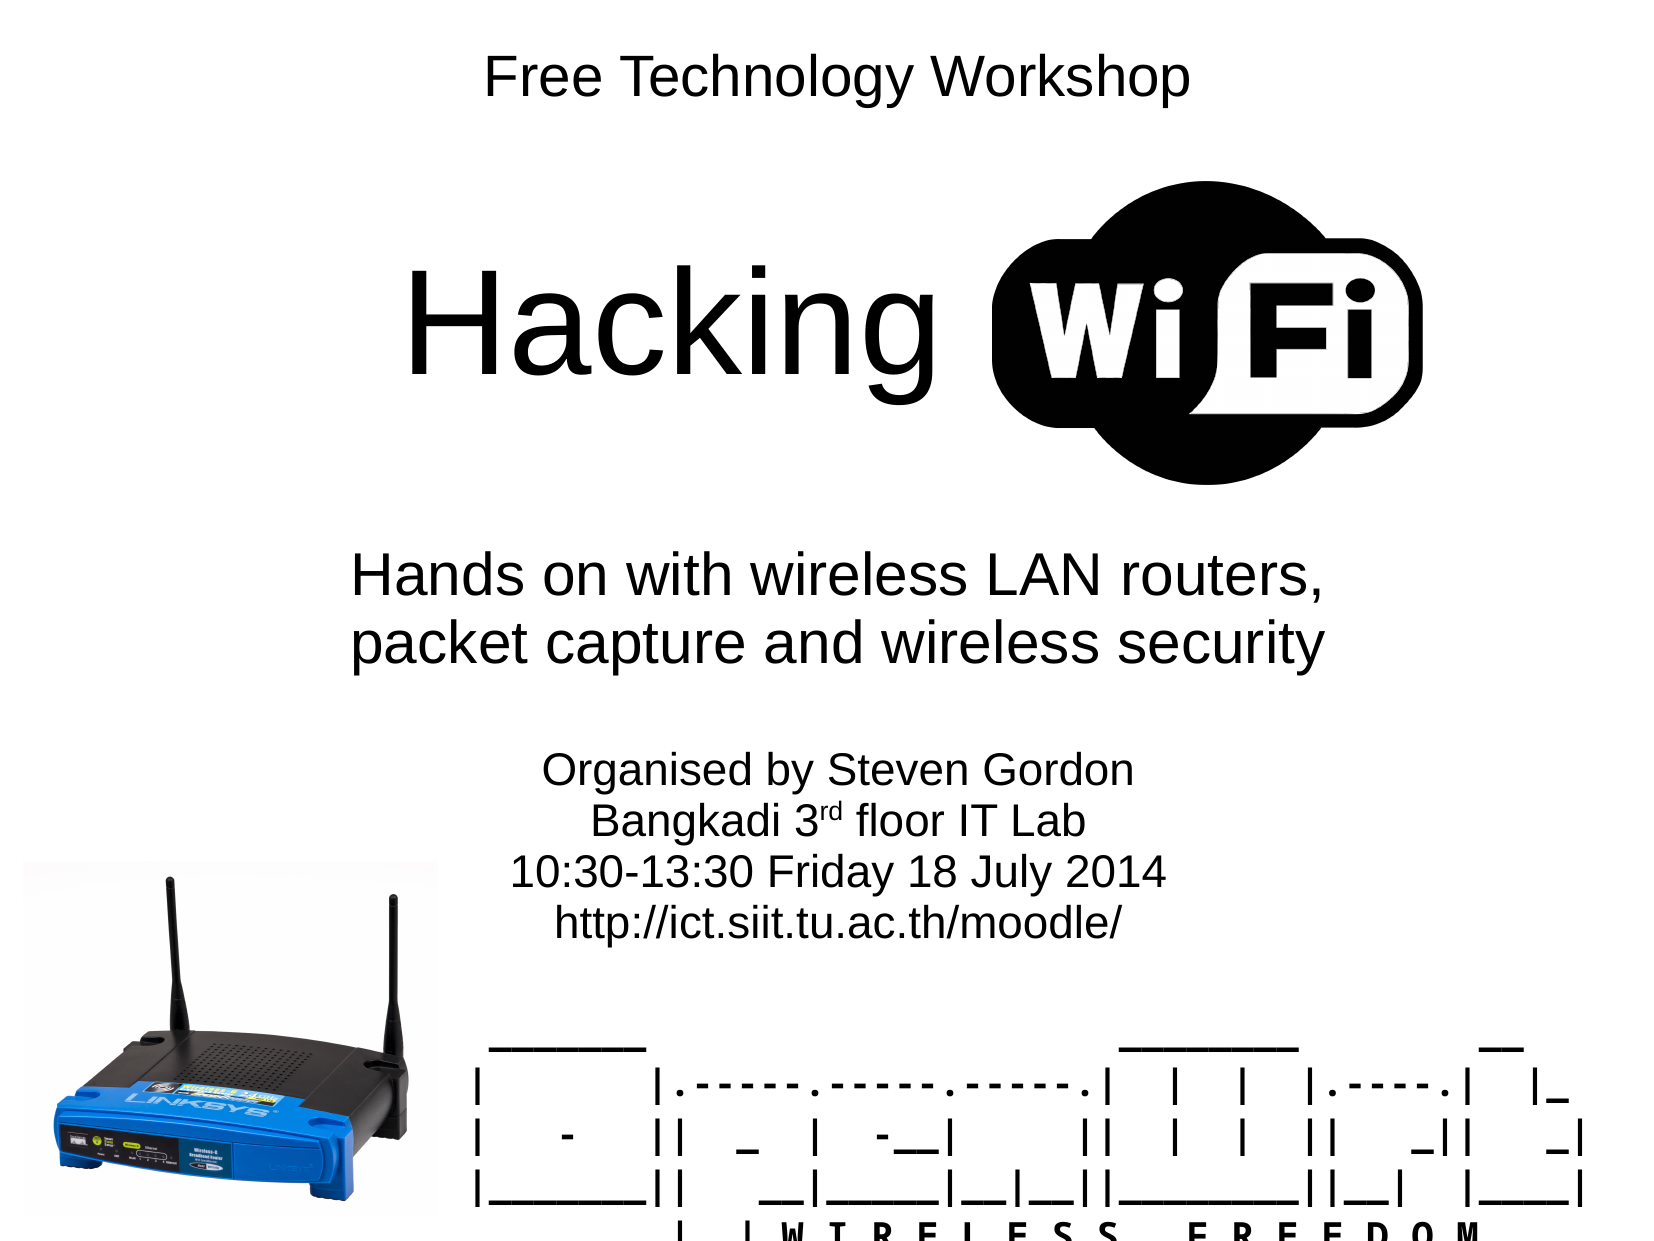

# Free Technology Workshop
Hacking
Hands on with wireless LAN routers,
packet capture and wireless security
Organised by Steven Gordon
Bangkadi 3rd floor IT Lab
10:30-13:30 Friday 18 July 2014
http://ict.siit.tu.ac.th/moodle/
 _______ ________ __
 | |.-----.-----.-----.| | | |.----.| |_
 | - || _ | -__| || | | || _|| _|
 |_______|| __|_____|__|__||________||__| |____|
 |__| W I R E L E S S F R E E D O M